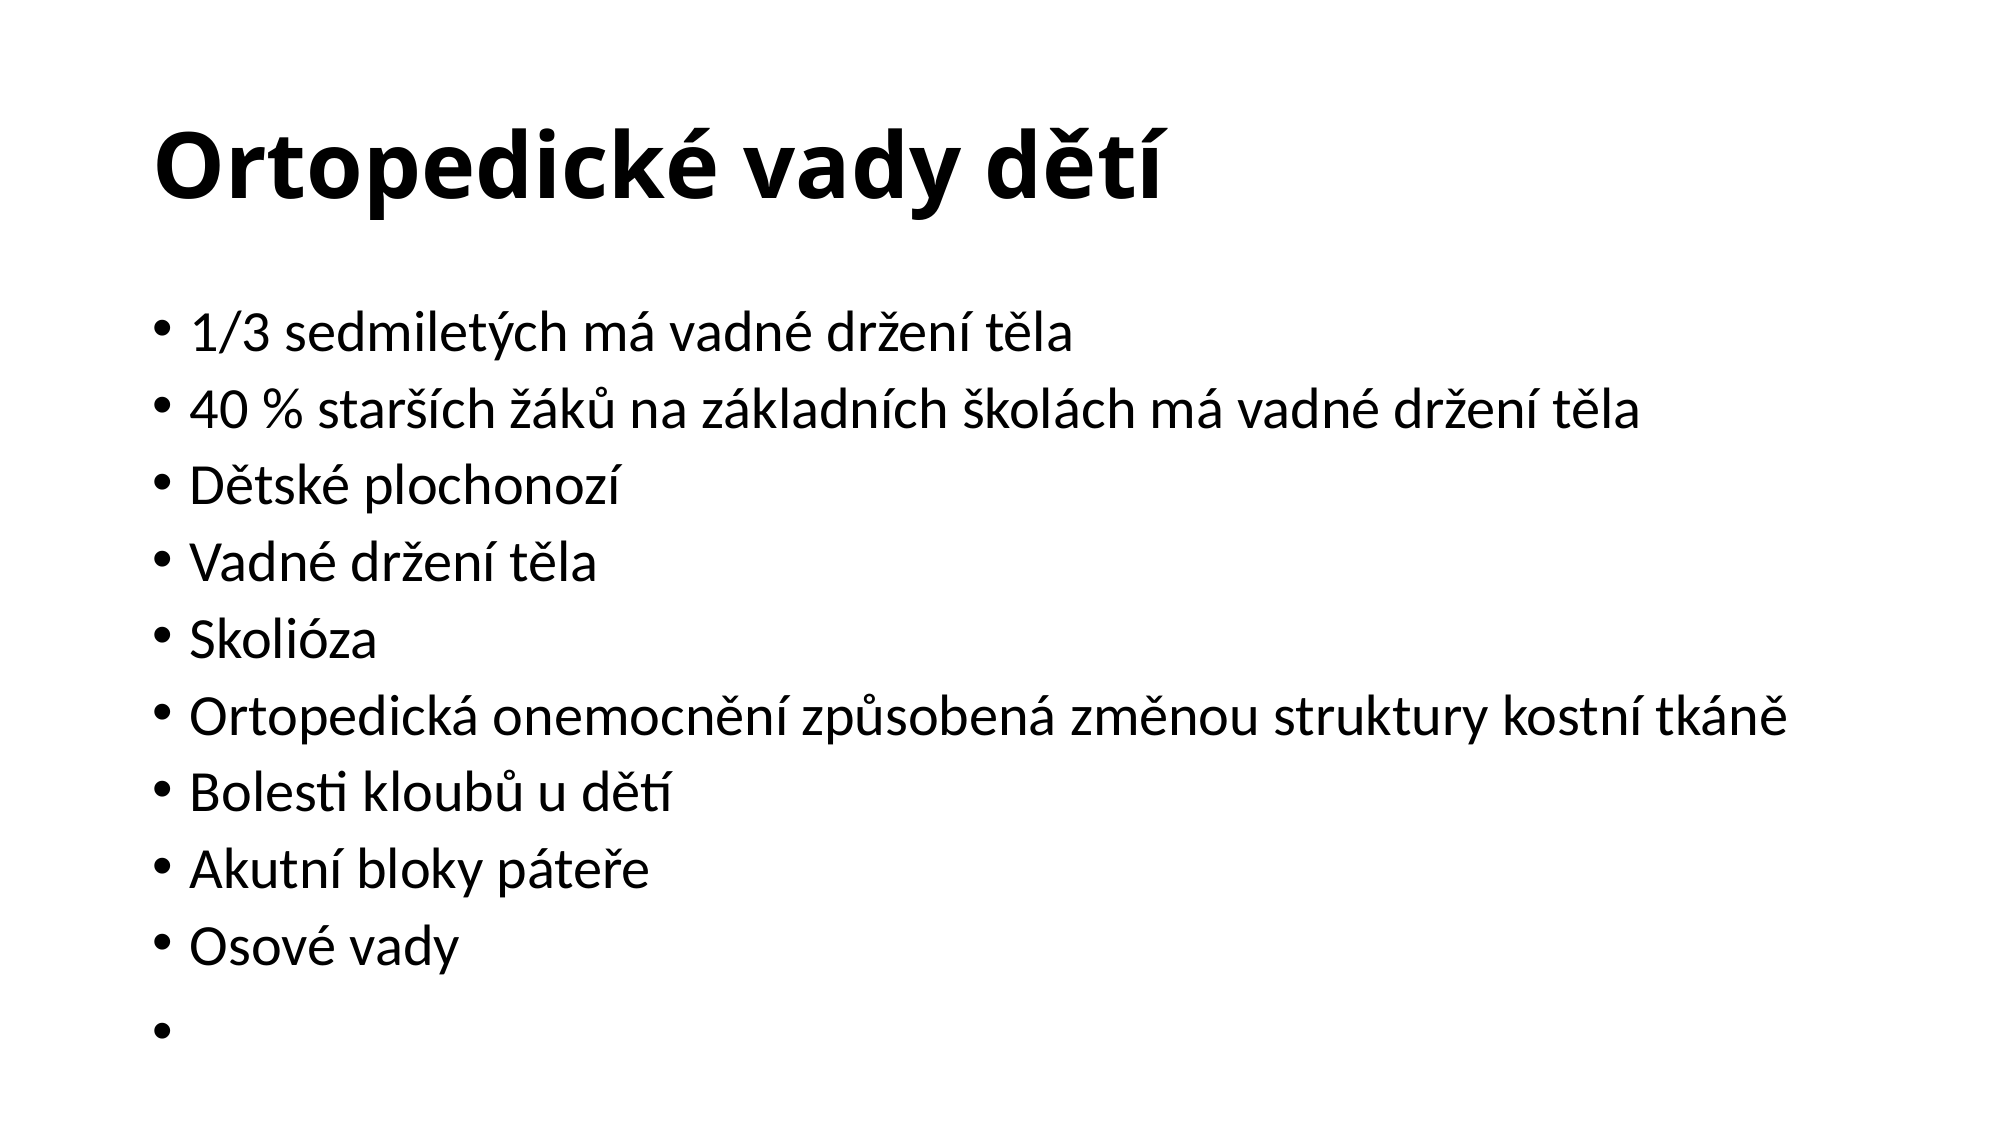

# Ortopedické vady dětí
1/3 sedmiletých má vadné držení těla
40 % starších žáků na základních školách má vadné držení těla
Dětské plochonozí
Vadné držení těla
Skolióza
Ortopedická onemocnění způsobená změnou struktury kostní tkáně
Bolesti kloubů u dětí
Akutní bloky páteře
Osové vady